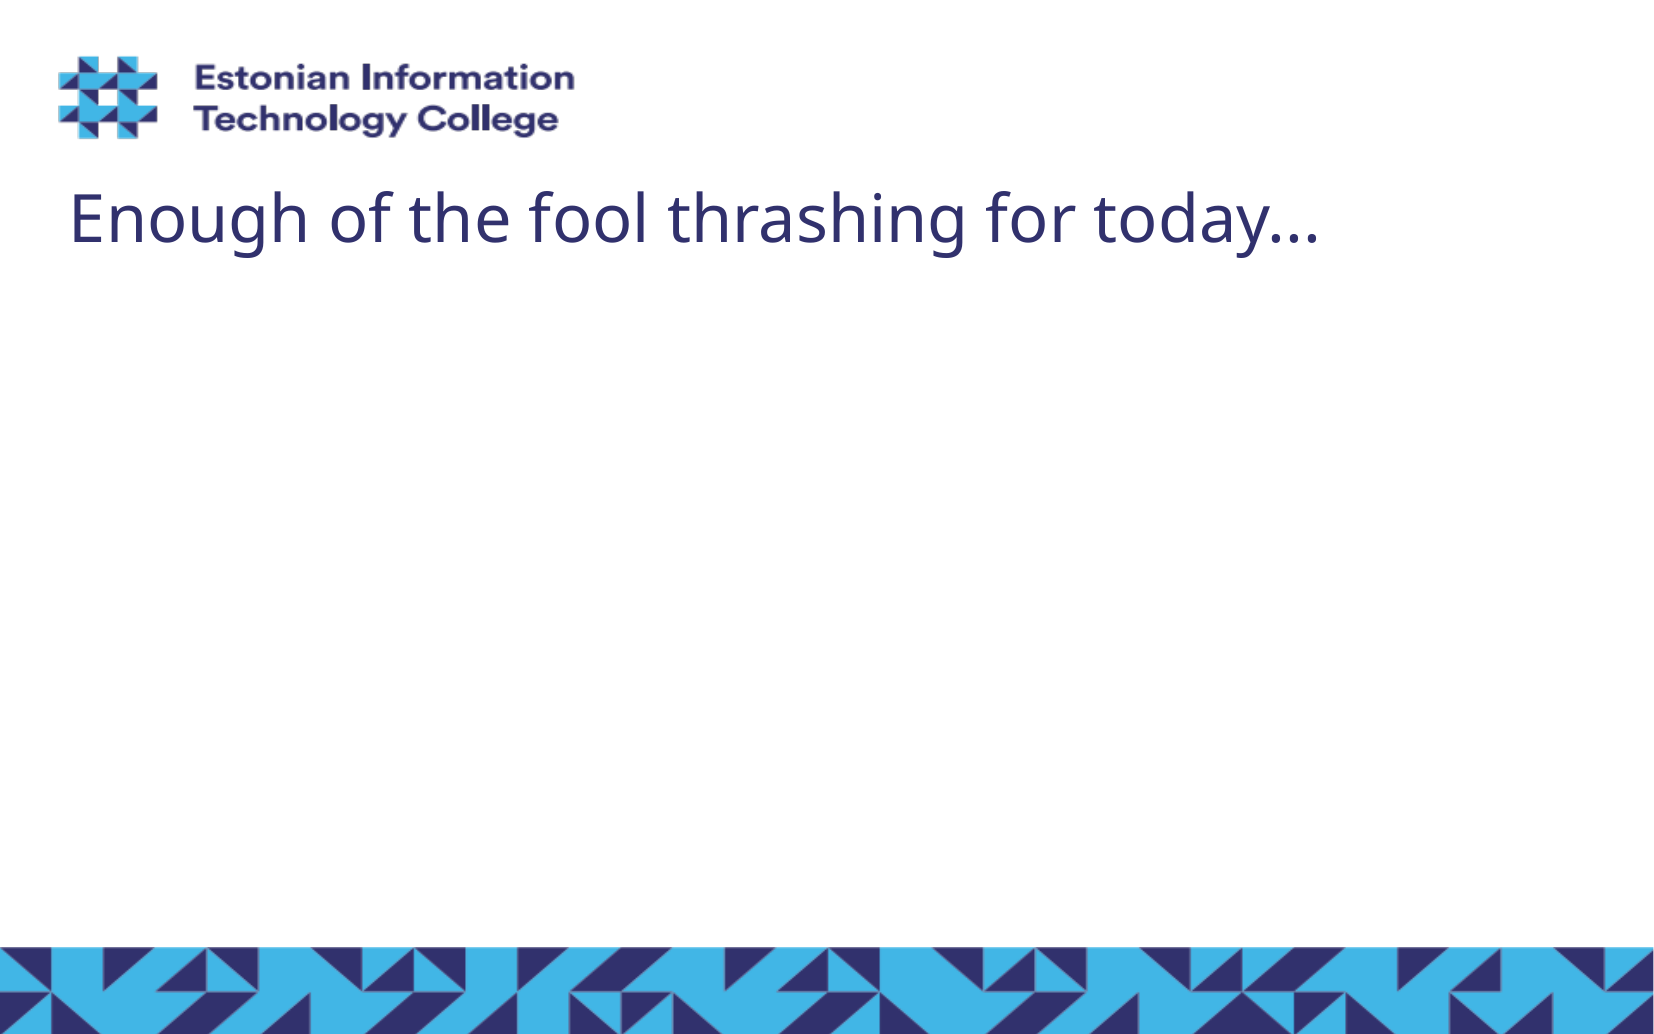

# Enough of the fool thrashing for today...